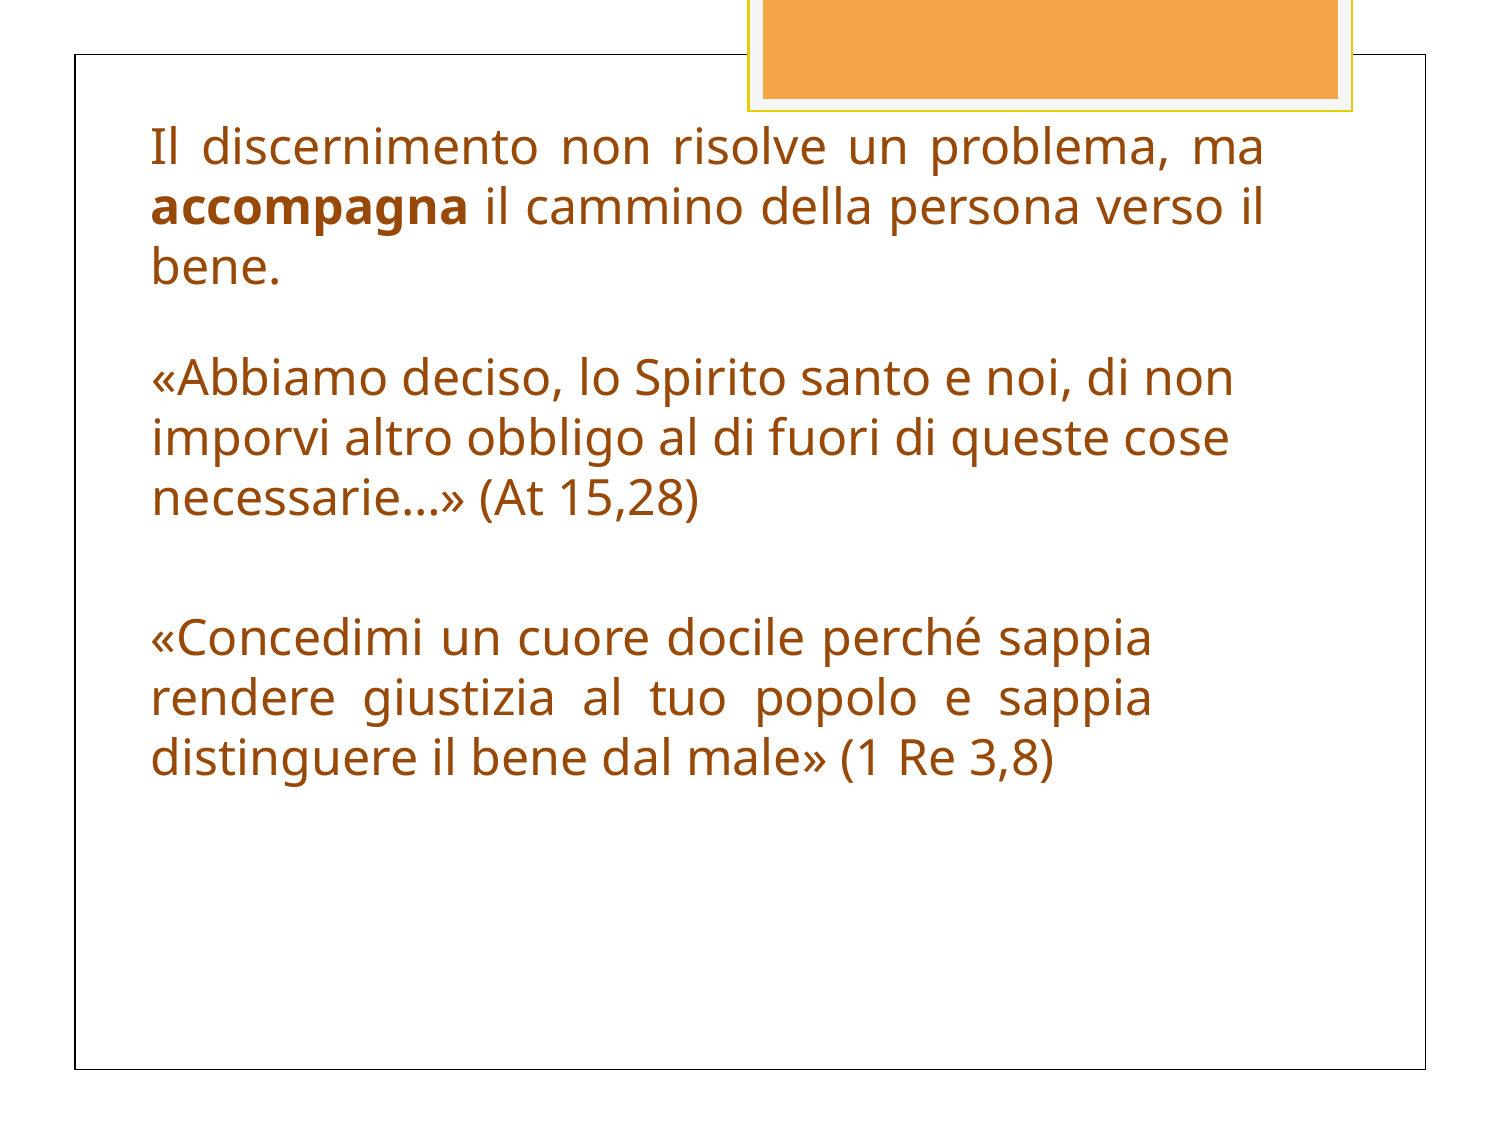

Il discernimento non risolve un problema, ma accompagna il cammino della persona verso il bene.
«Abbiamo deciso, lo Spirito santo e noi, di non imporvi altro obbligo al di fuori di queste cose necessarie…» (At 15,28)
«Concedimi un cuore docile perché sappia rendere giustizia al tuo popolo e sappia distinguere il bene dal male» (1 Re 3,8)